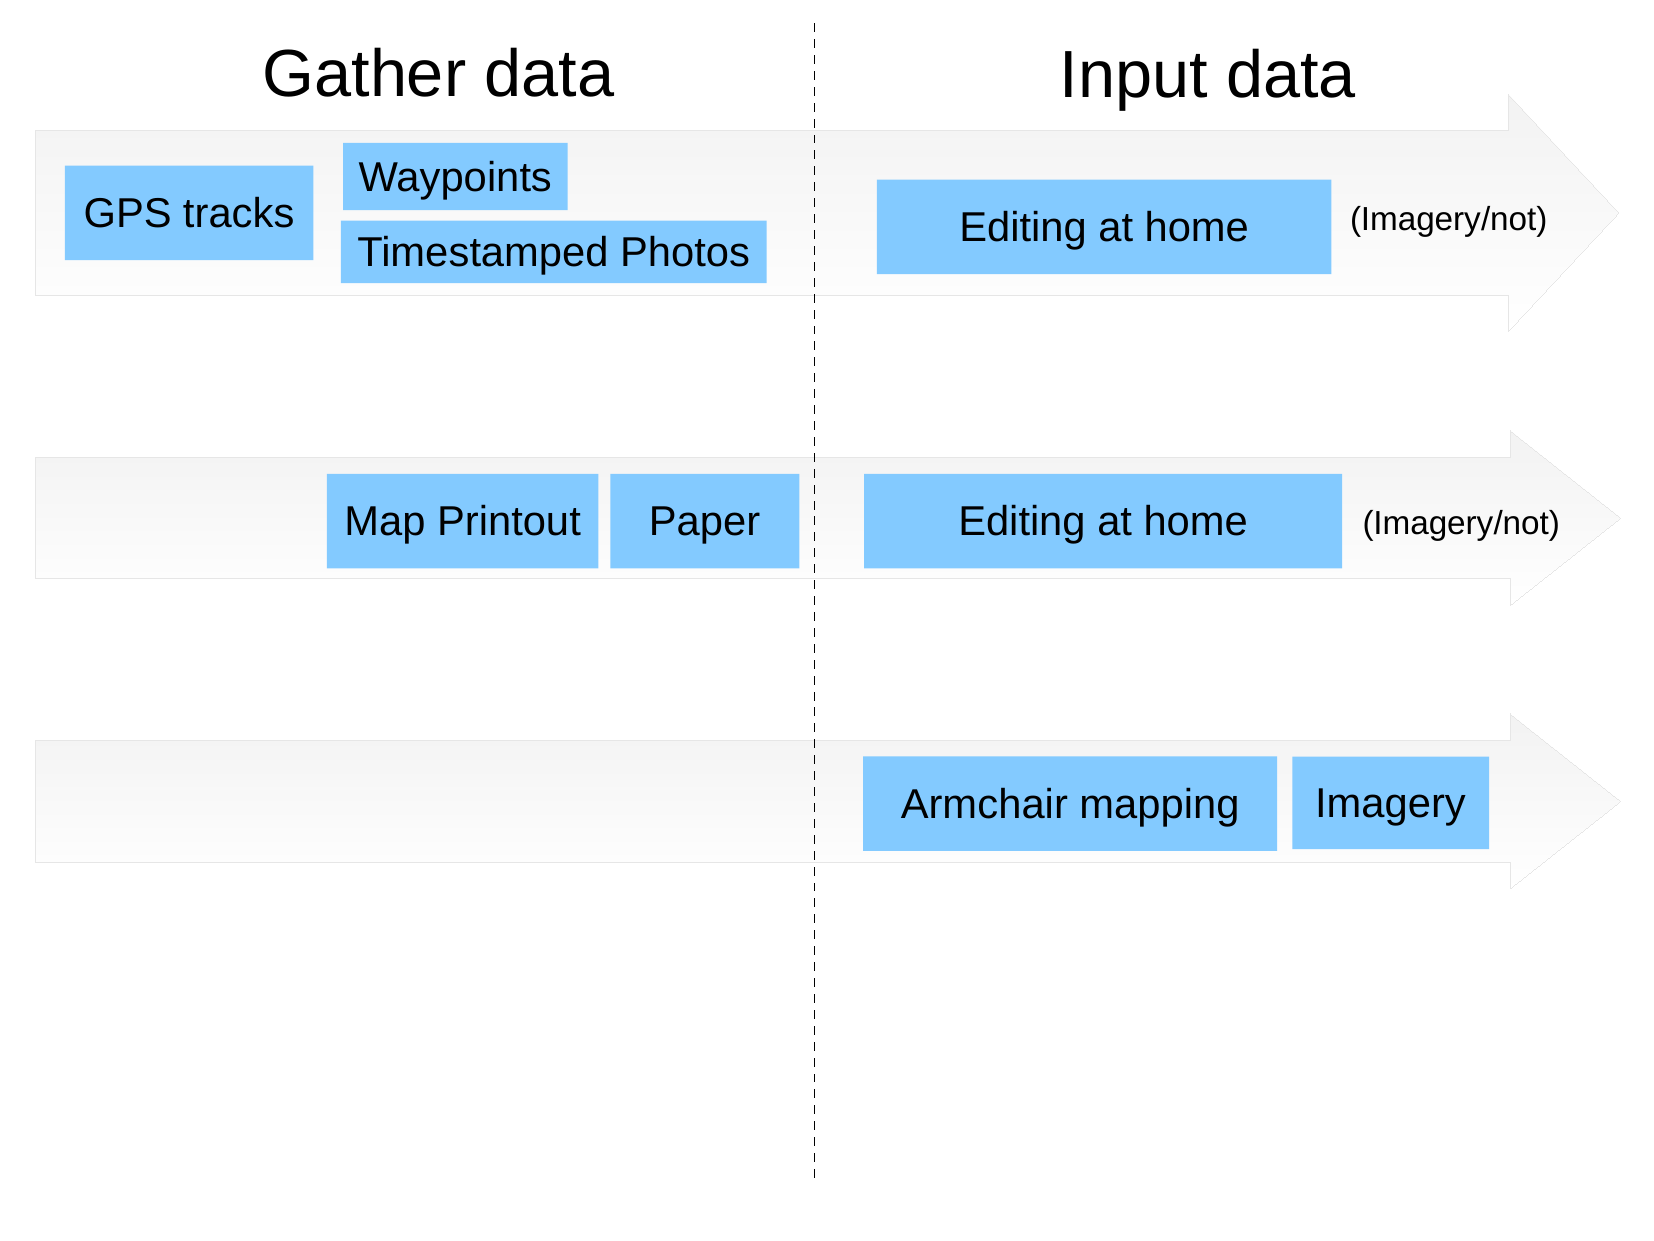

Gather data
Input data
Waypoints
GPS tracks
Editing at home
(Imagery/not)
Timestamped Photos
Map Printout
Paper
Editing at home
(Imagery/not)
Armchair mapping
Imagery